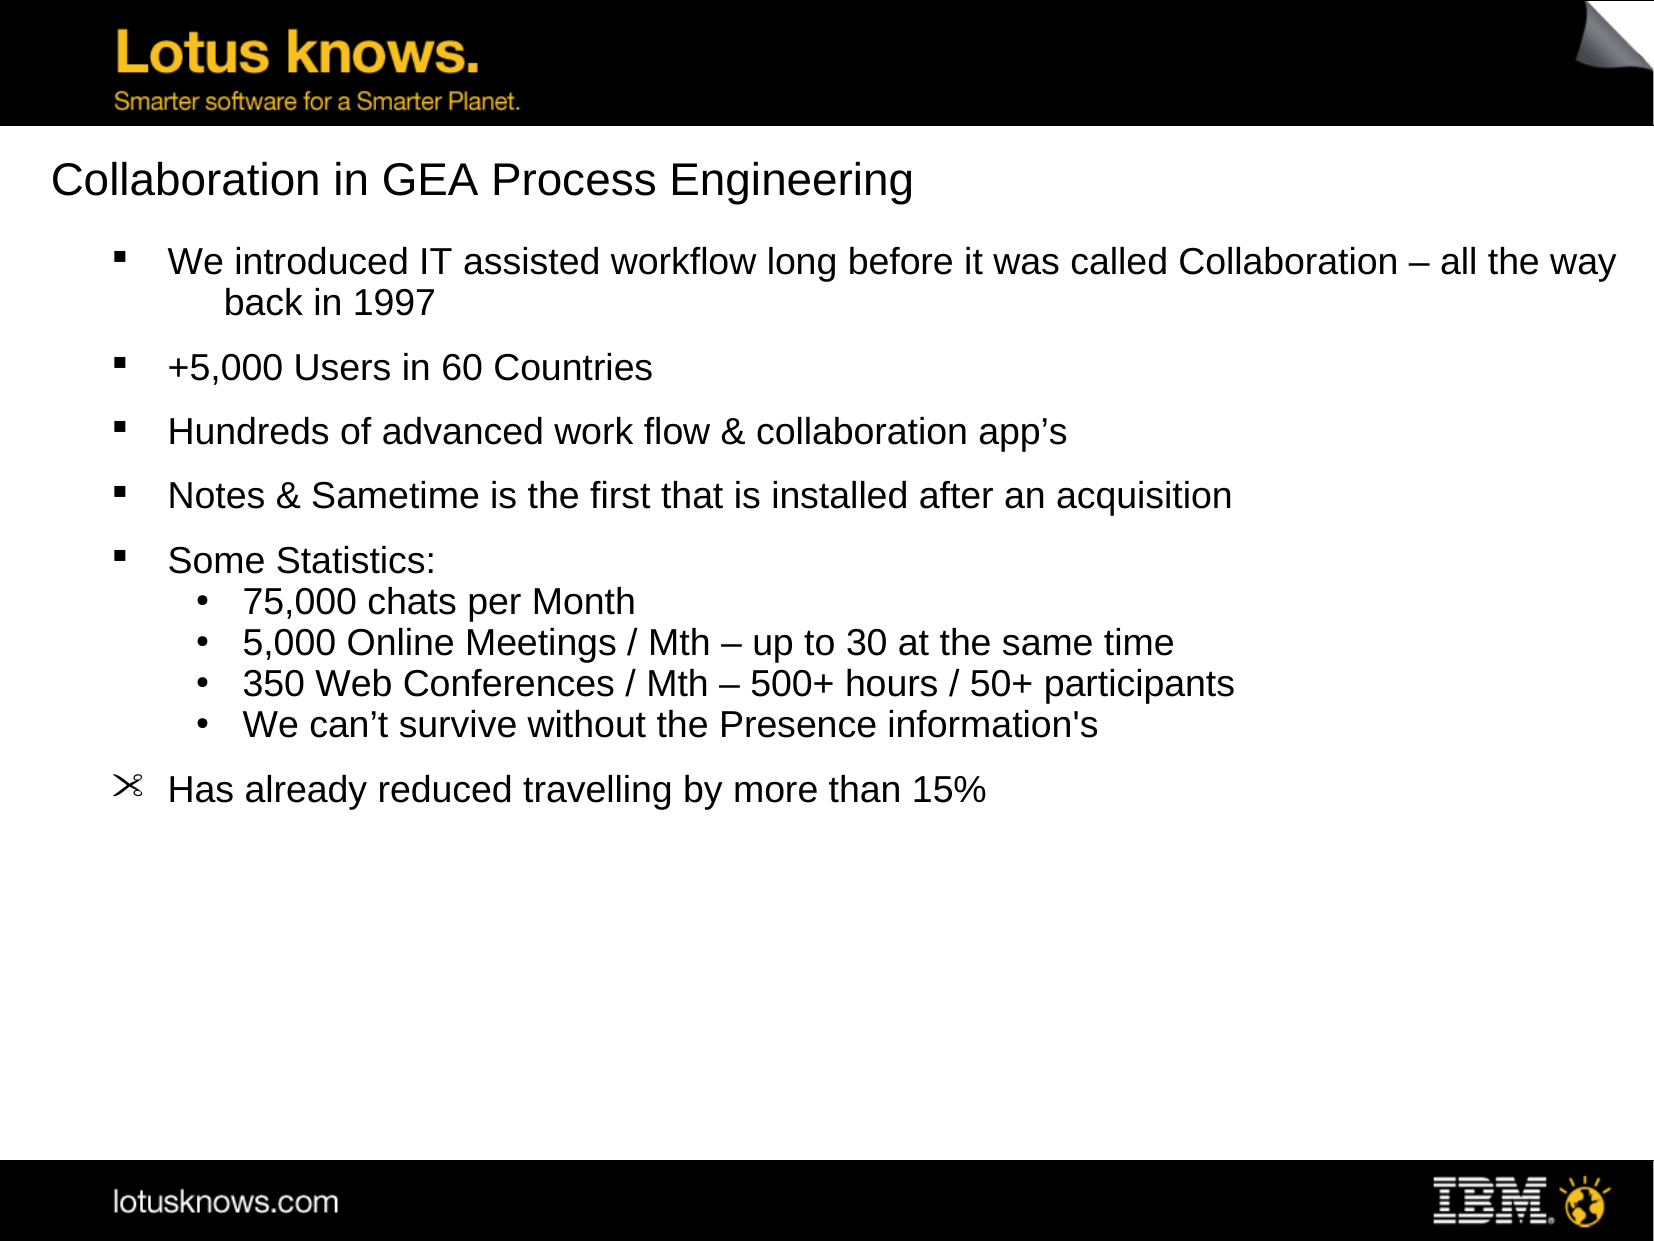

# Collaboration in GEA Process Engineering
We introduced IT assisted workflow long before it was called Collaboration – all the way back in 1997
+5,000 Users in 60 Countries
Hundreds of advanced work flow & collaboration app’s
Notes & Sametime is the first that is installed after an acquisition
Some Statistics:
75,000 chats per Month
5,000 Online Meetings / Mth – up to 30 at the same time
350 Web Conferences / Mth – 500+ hours / 50+ participants
We can’t survive without the Presence information's
Has already reduced travelling by more than 15%